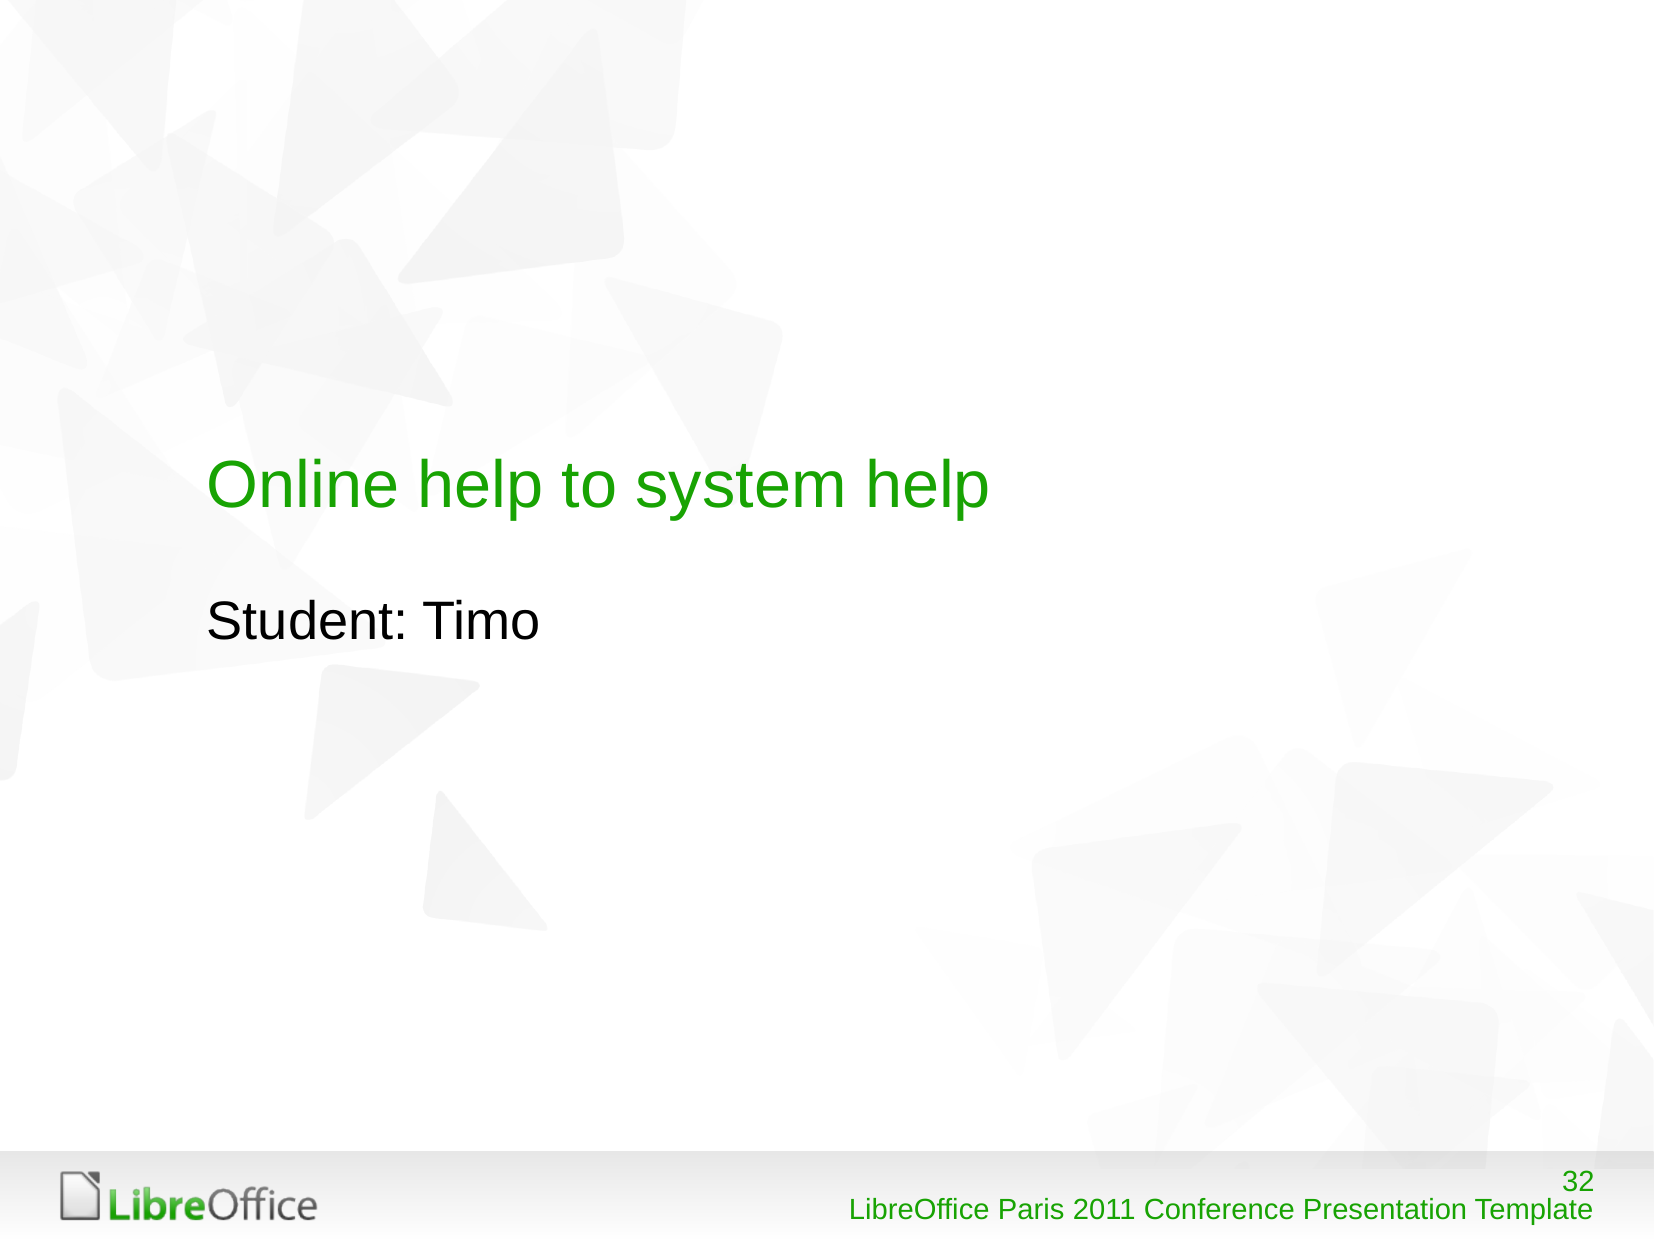

# Online help to system help
Student: Timo
32
LibreOffice Paris 2011 Conference Presentation Template